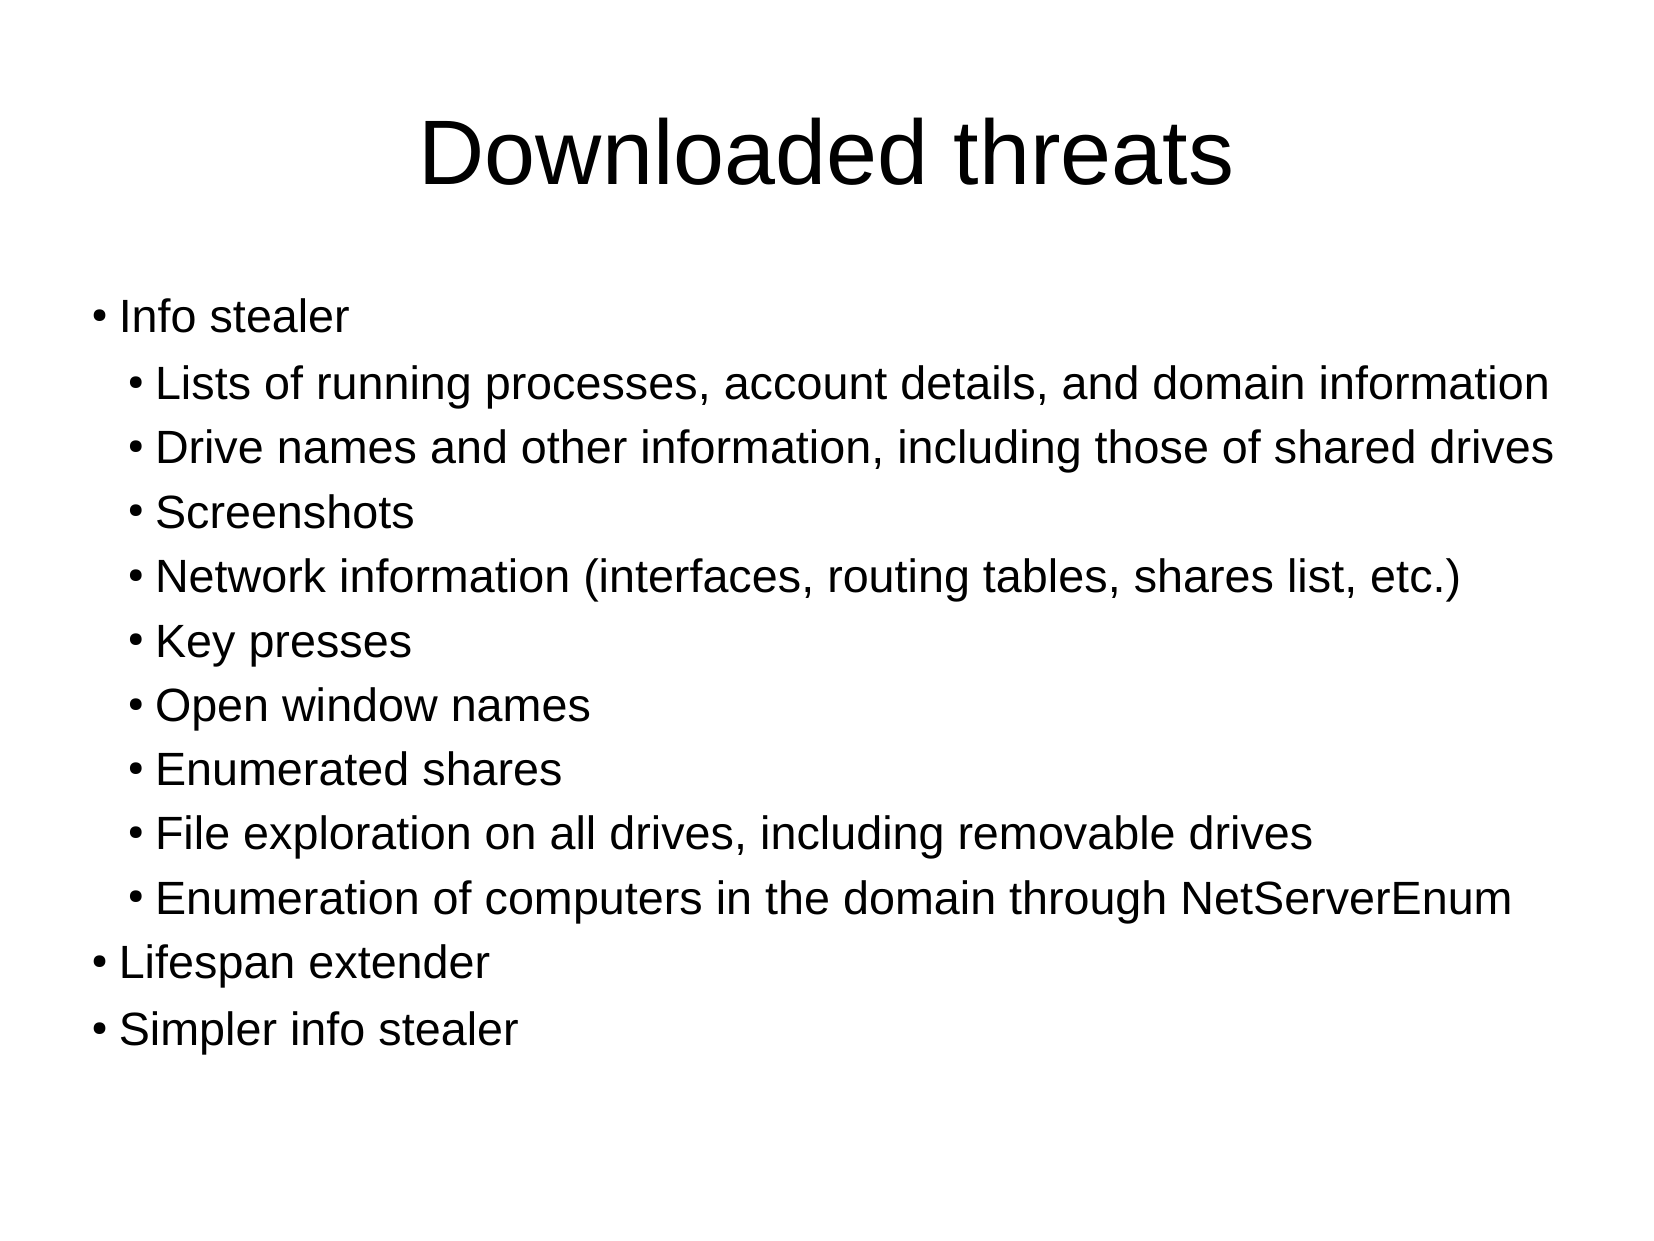

# Downloaded threats
Info stealer
Lists of running processes, account details, and domain information
Drive names and other information, including those of shared drives
Screenshots
Network information (interfaces, routing tables, shares list, etc.)
Key presses
Open window names
Enumerated shares
File exploration on all drives, including removable drives
Enumeration of computers in the domain through NetServerEnum
Lifespan extender
Simpler info stealer